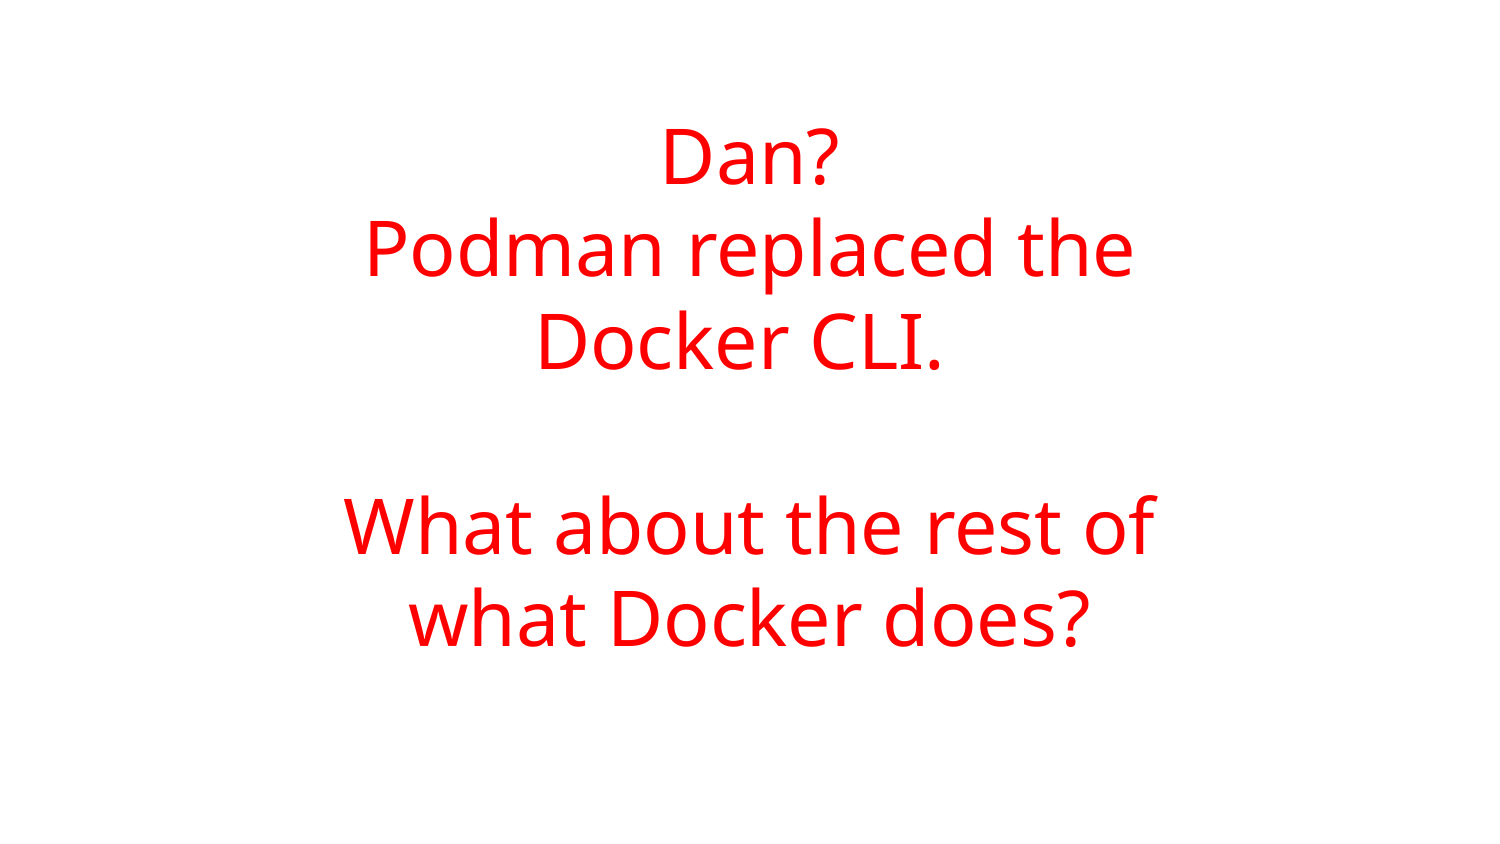

# Dan? Podman replaced the Docker CLI. What about the rest of what Docker does?